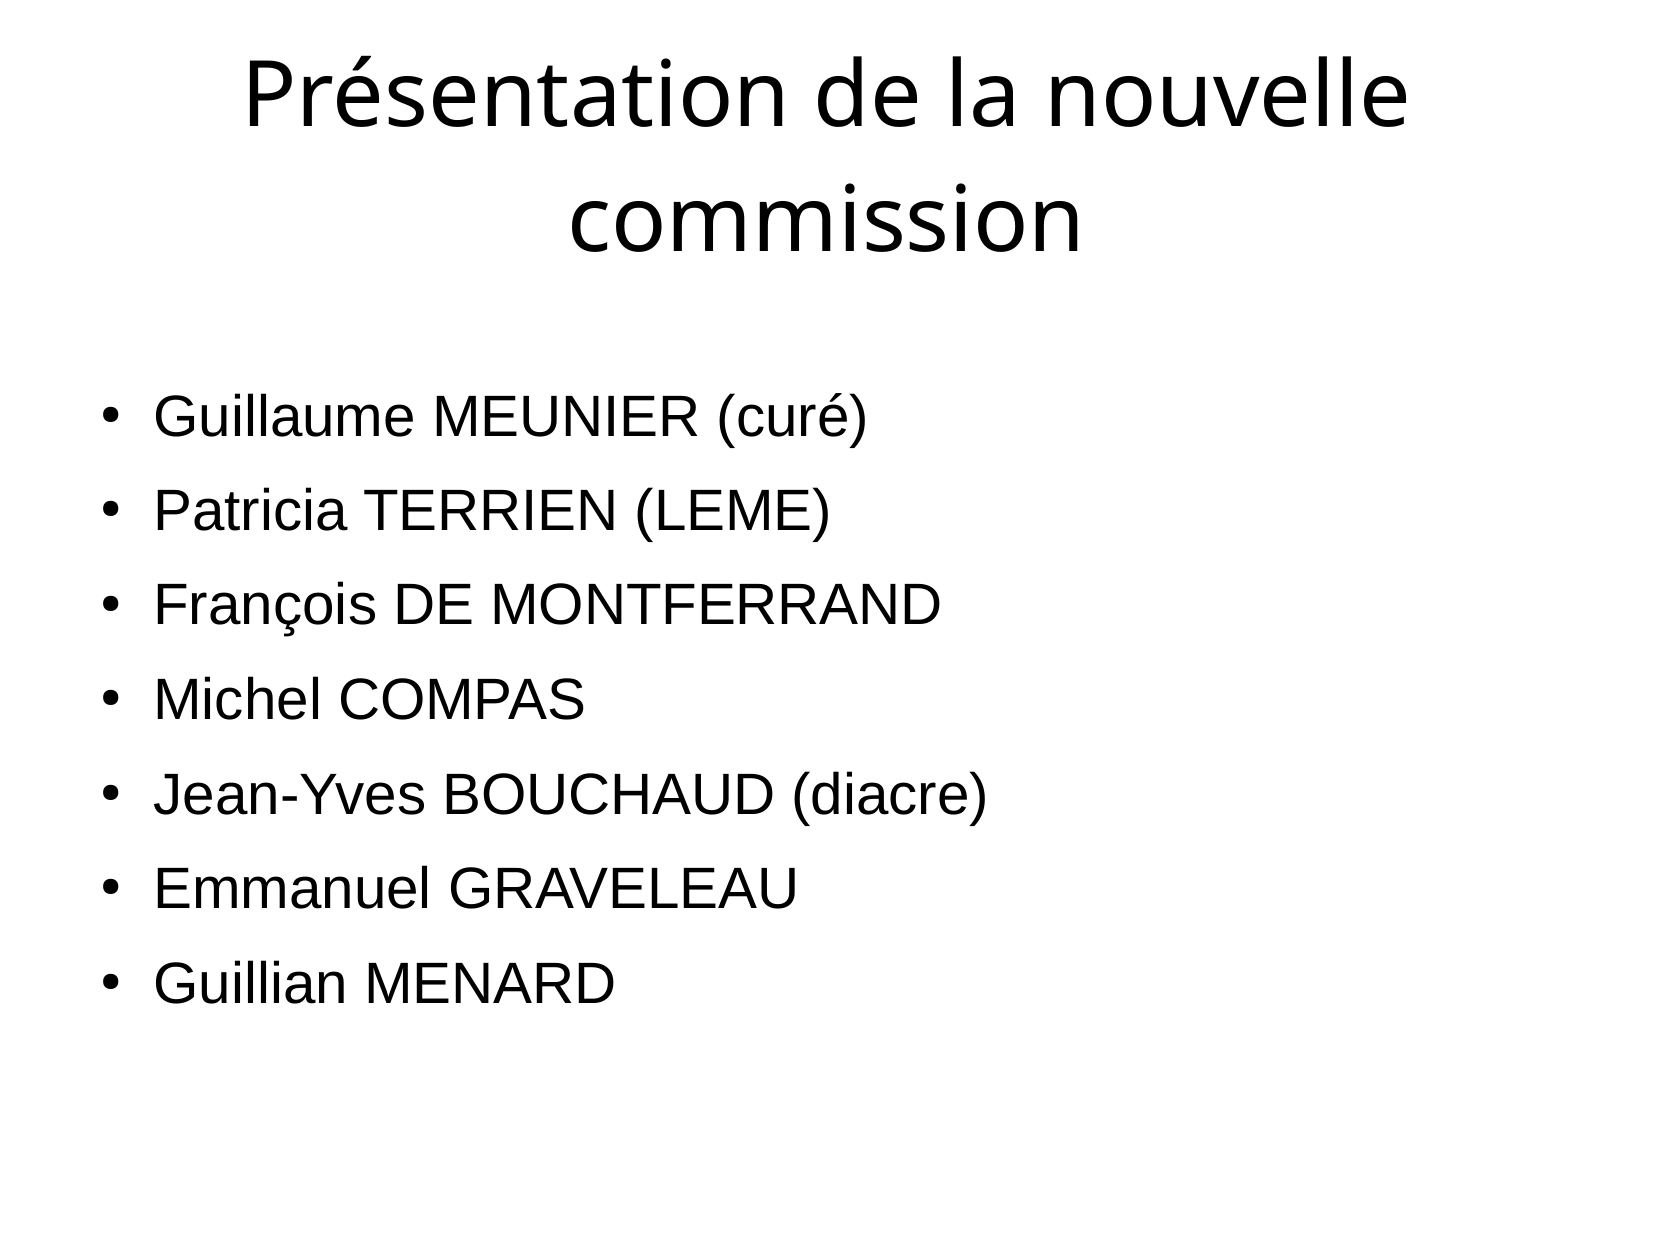

# Présentation de la nouvelle commission
Guillaume MEUNIER (curé)
Patricia TERRIEN (LEME)
François DE MONTFERRAND
Michel COMPAS
Jean-Yves BOUCHAUD (diacre)
Emmanuel GRAVELEAU
Guillian MENARD